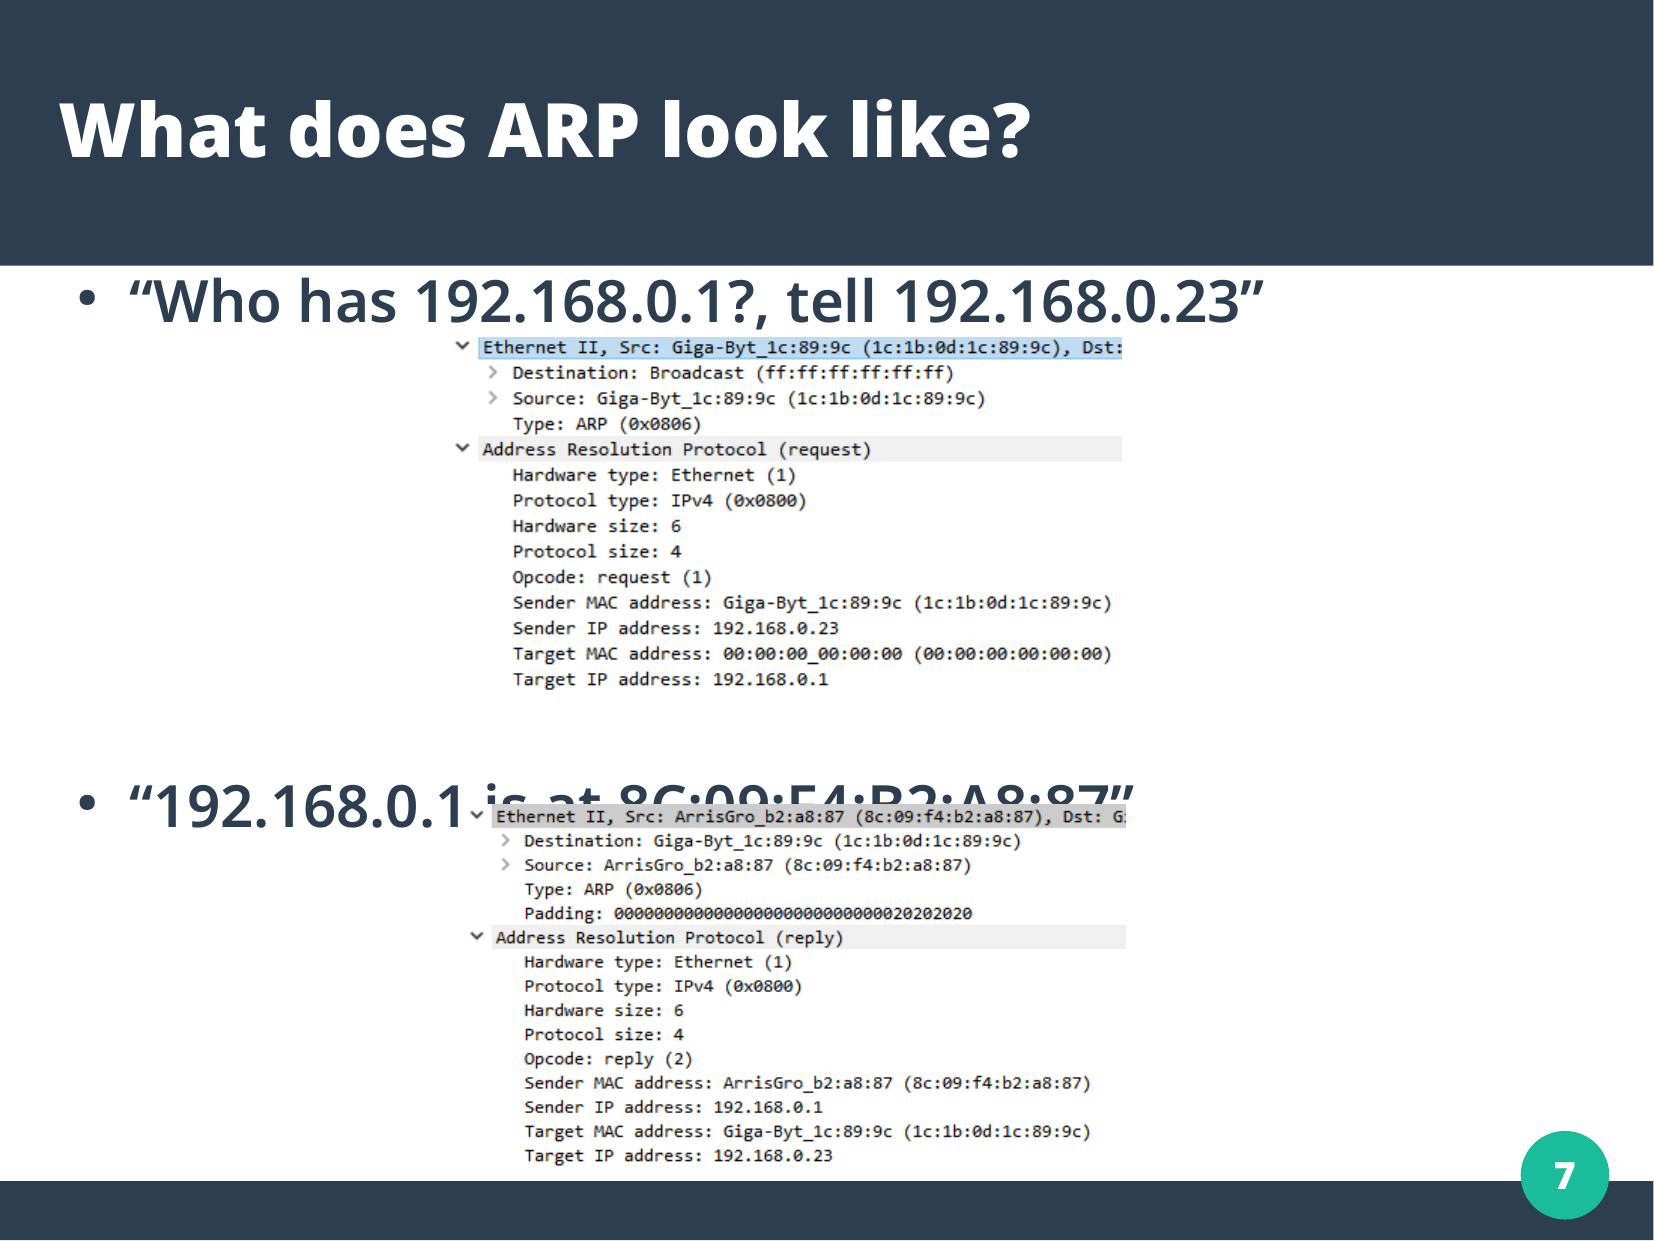

# What does ARP look like?
“Who has 192.168.0.1?, tell 192.168.0.23”
“192.168.0.1 is at 8C:09:F4:B2:A8:87”
7